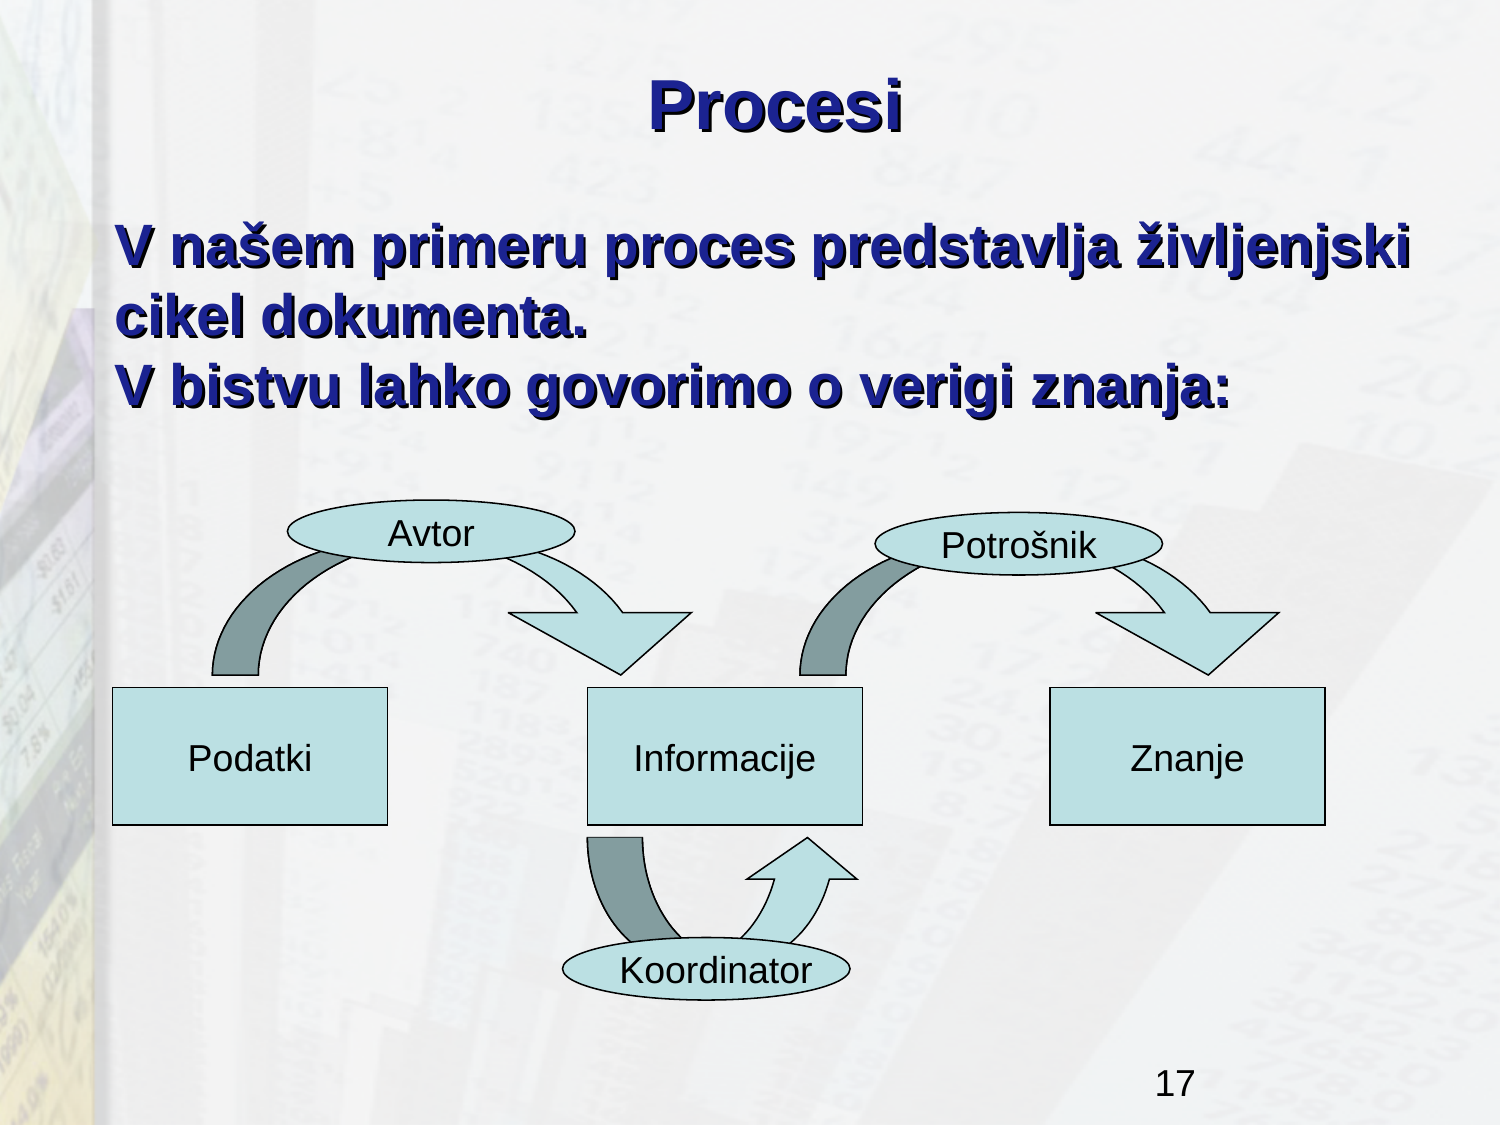

# Procesi
V našem primeru proces predstavlja življenjski cikel dokumenta.
V bistvu lahko govorimo o verigi znanja:
Avtor
Potrošnik
Podatki
Informacije
Znanje
Koordinator
17